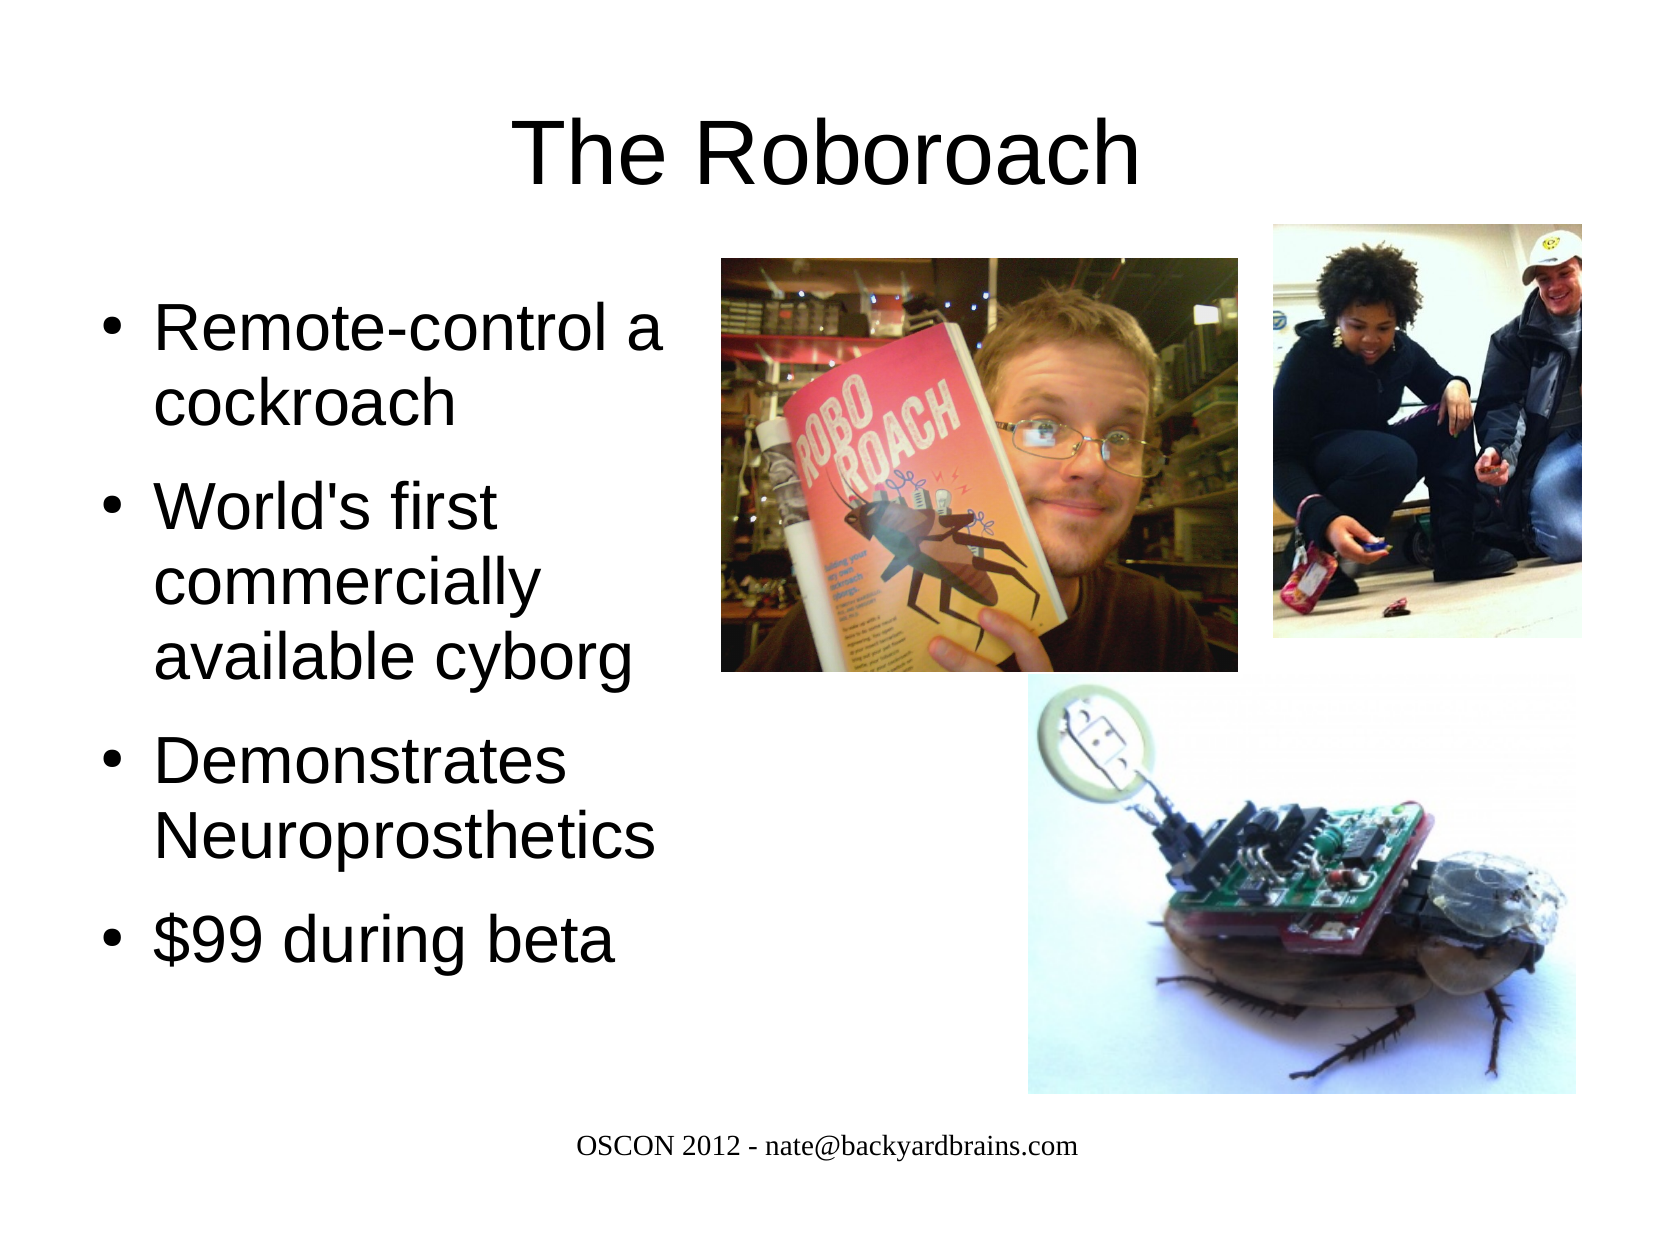

# The Roboroach
Remote-control a cockroach
World's first commercially available cyborg
Demonstrates Neuroprosthetics
$99 during beta
OSCON 2012 - nate@backyardbrains.com